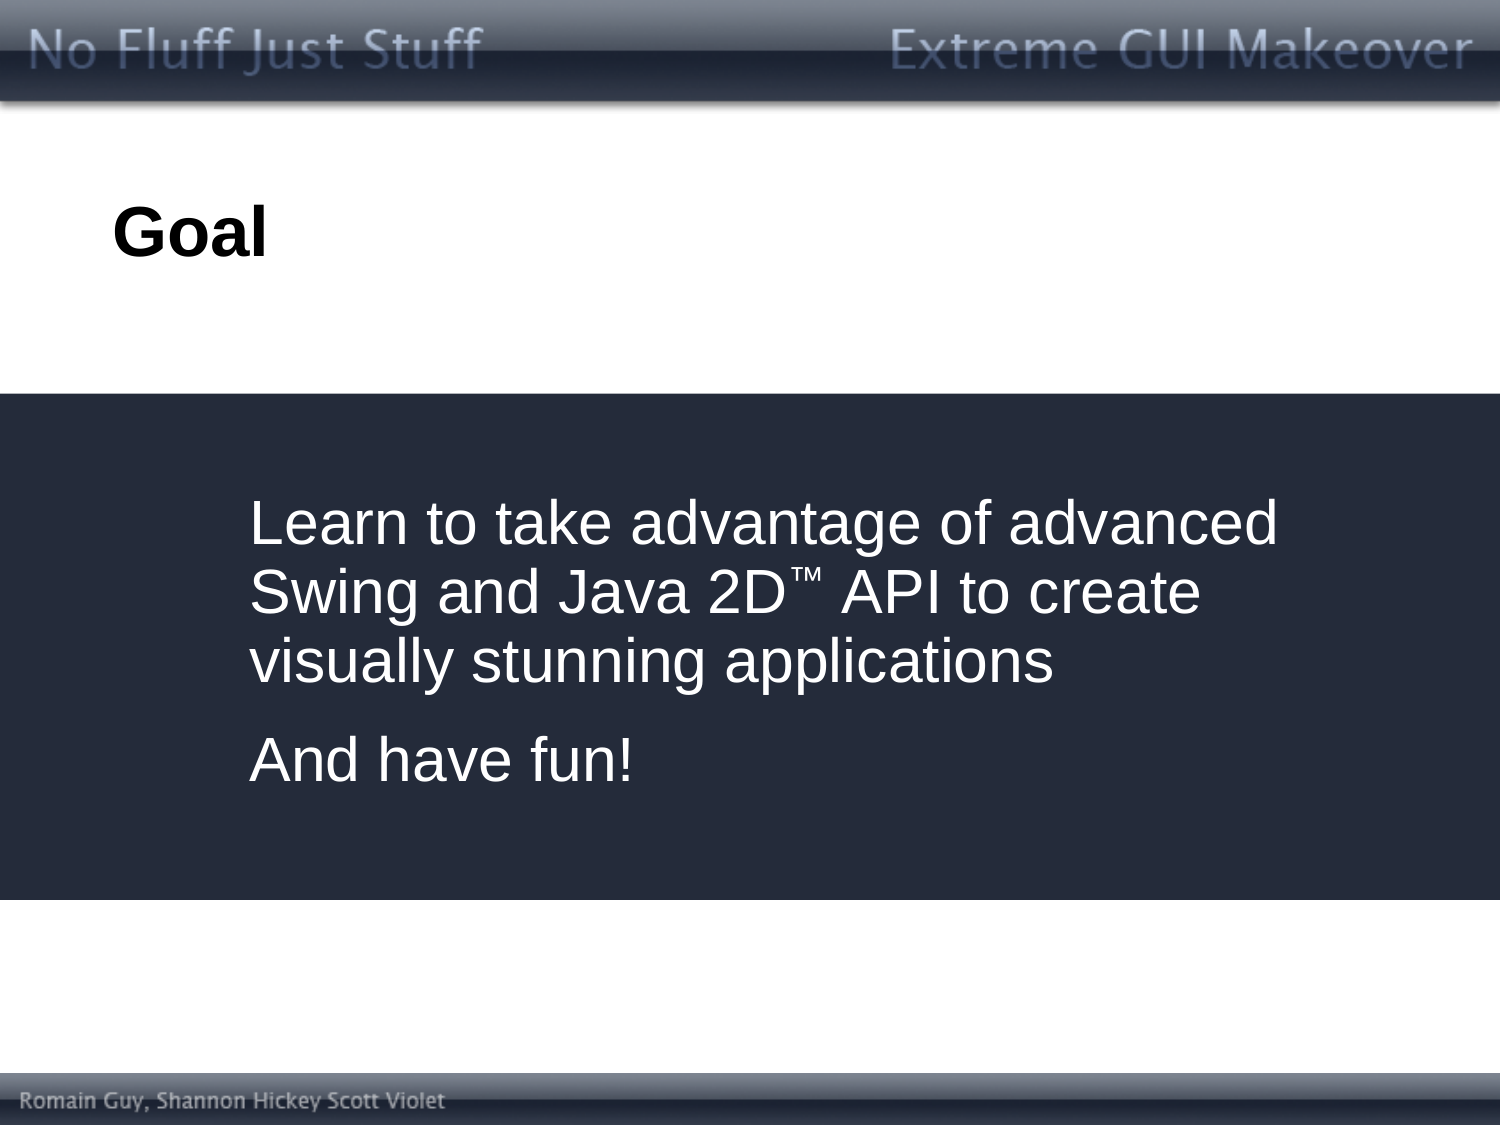

# Goal
Learn to take advantage of advanced Swing and Java 2D™ API to create visually stunning applications
And have fun!